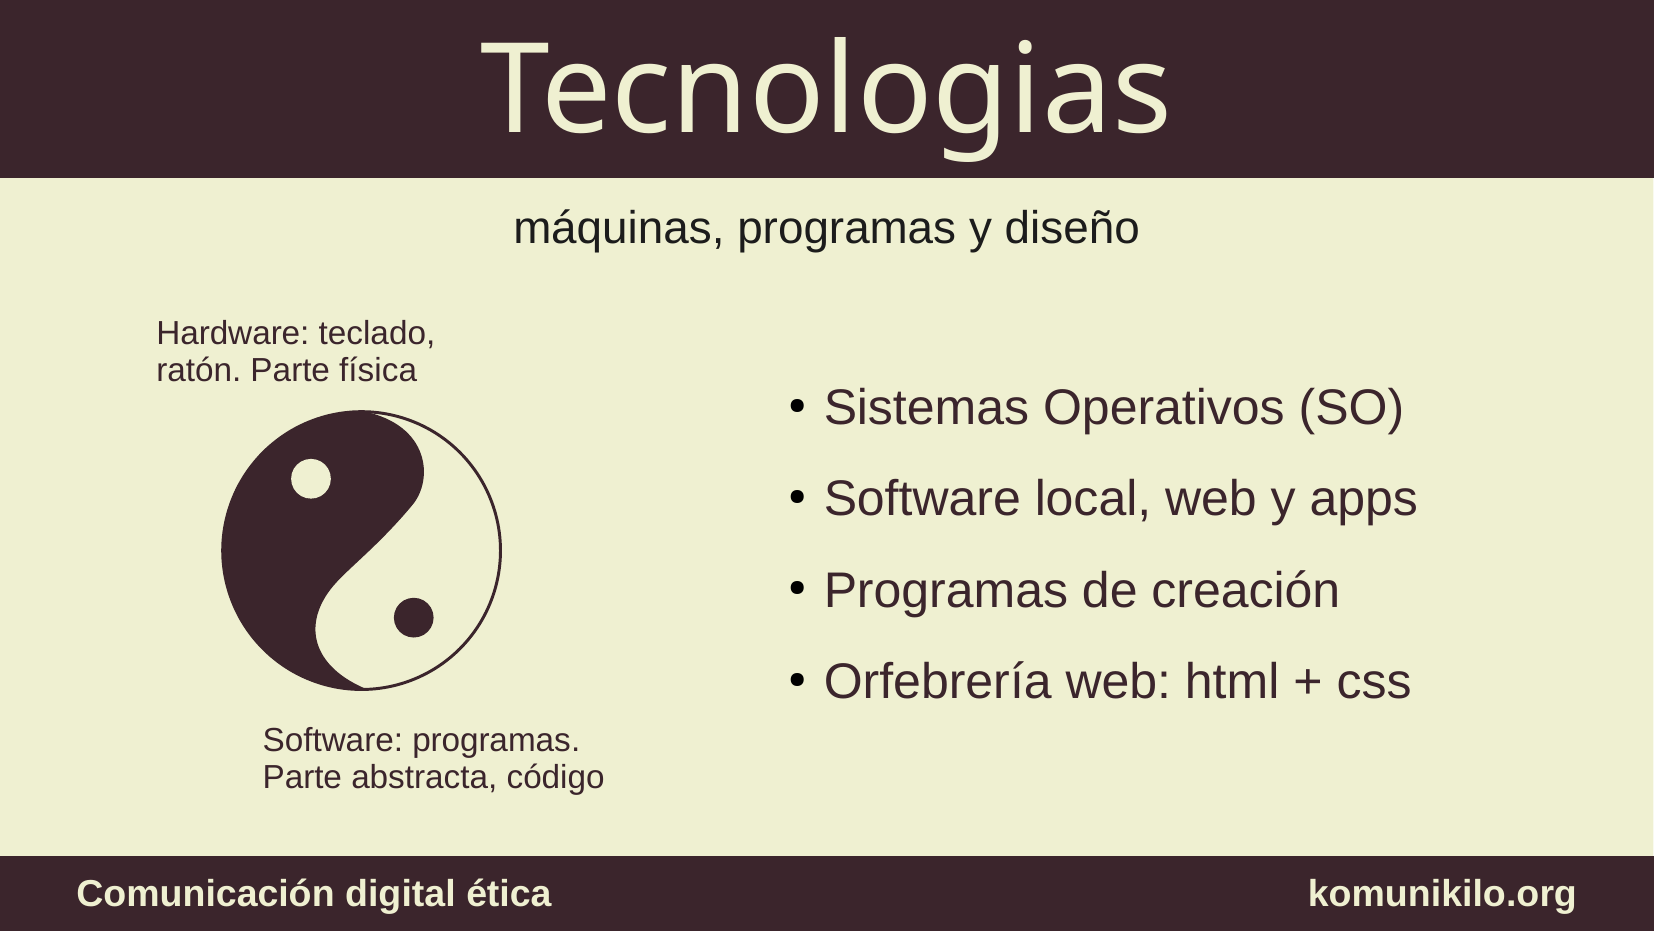

# Tecnologias
máquinas, programas y diseño
Hardware: teclado, ratón. Parte física
Sistemas Operativos (SO)
Software local, web y apps
Programas de creación
Orfebrería web: html + css
Software: programas. Parte abstracta, código
Comunicación digital ética komunikilo.org